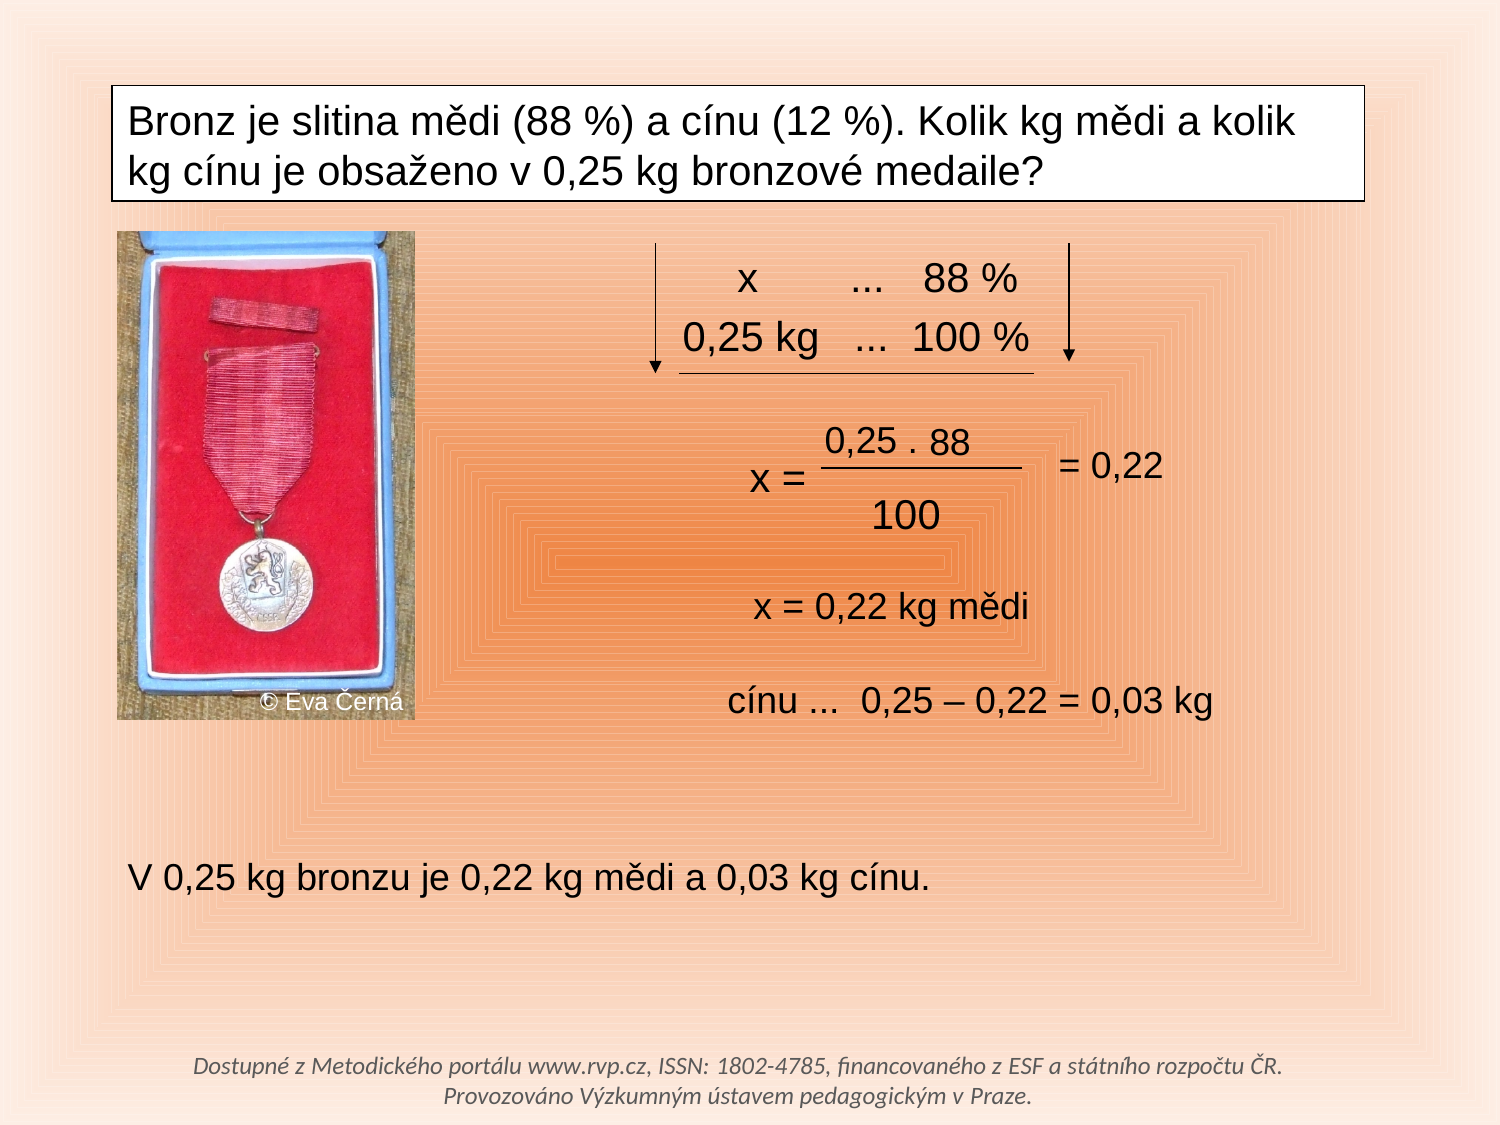

# Bronz je slitina mědi (88 %) a cínu (12 %). Kolik kg mědi a kolik kg cínu je obsaženo v 0,25 kg bronzové medaile?
© Eva Černá
 x ...
88 %
0,25 kg ...
100 %
0,25 .
88
= 0,22
x =
100
x = 0,22 kg mědi
cínu ... 0,25 – 0,22 = 0,03 kg
V 0,25 kg bronzu je 0,22 kg mědi a 0,03 kg cínu.
Dostupné z Metodického portálu www.rvp.cz, ISSN: 1802-4785, financovaného z ESF a státního rozpočtu ČR. Provozováno Výzkumným ústavem pedagogickým v Praze.